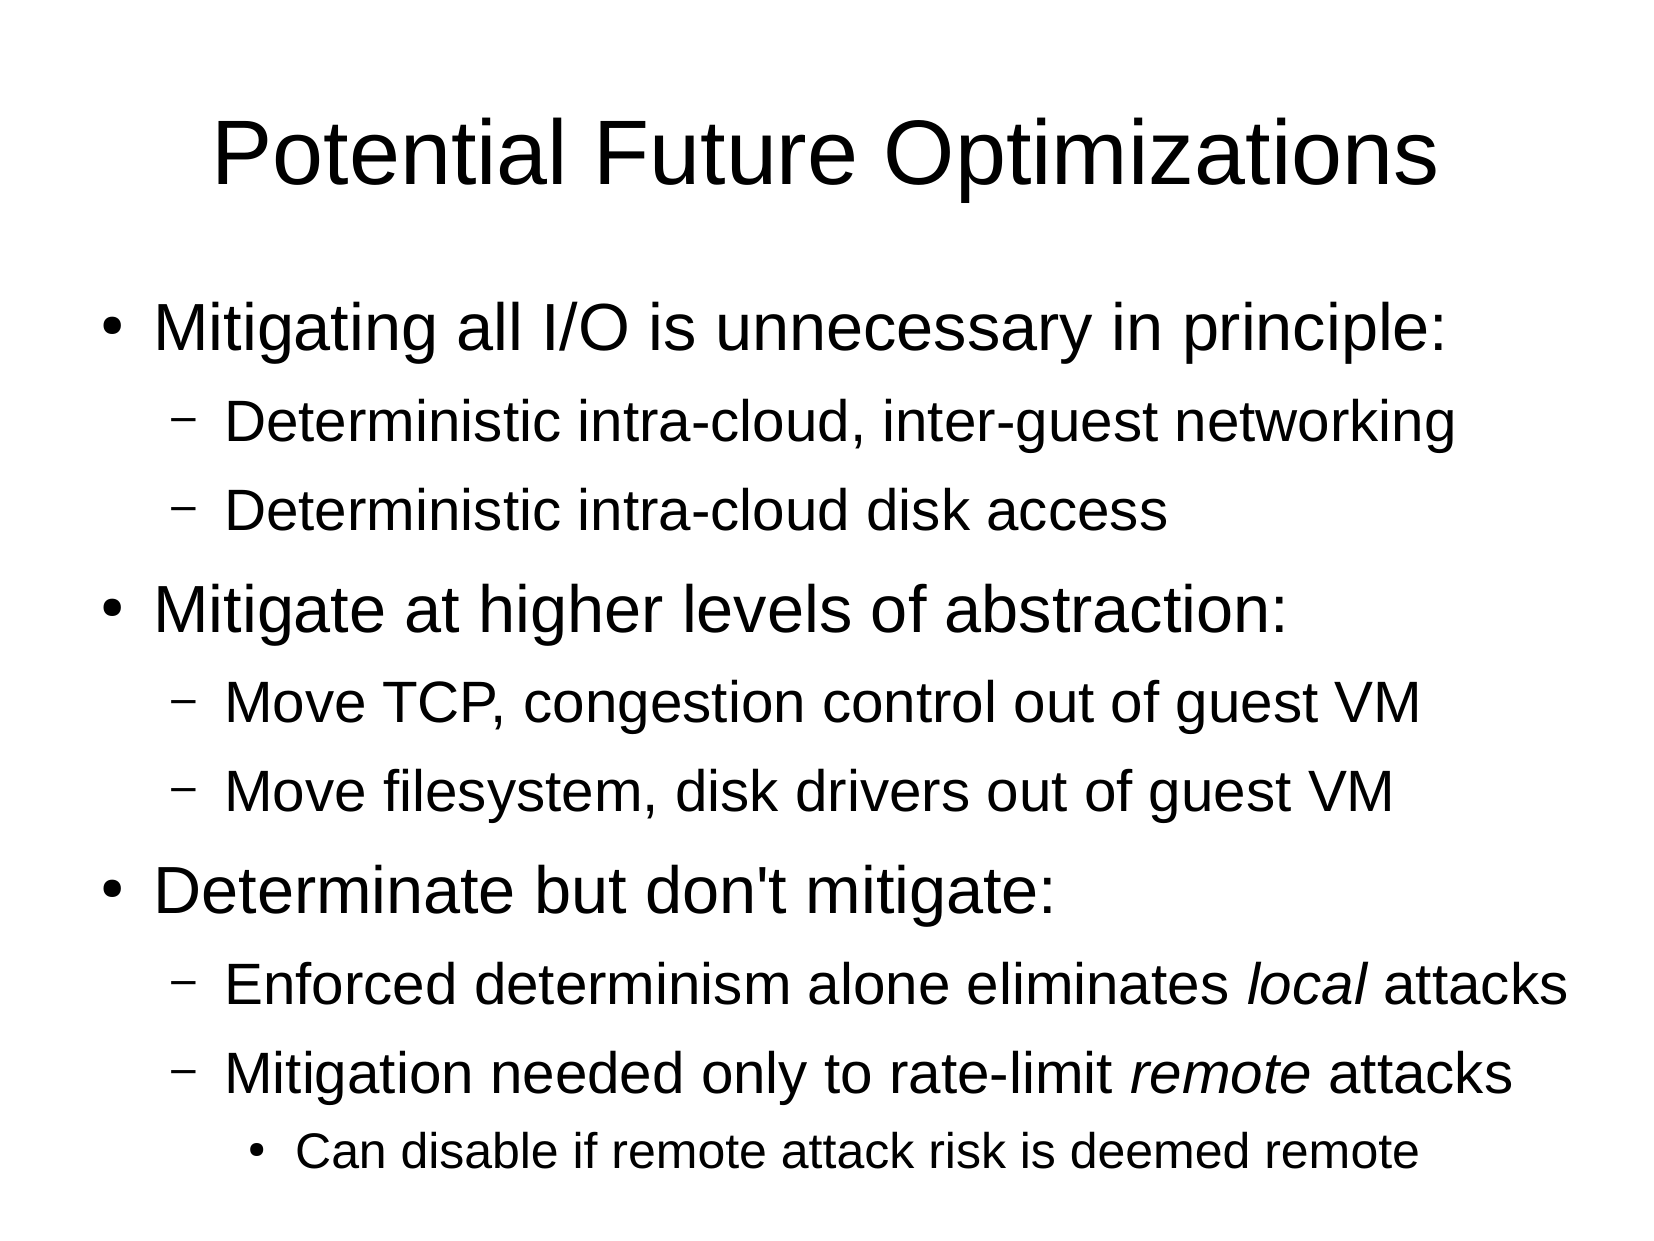

# Potential Future Optimizations
Mitigating all I/O is unnecessary in principle:
Deterministic intra-cloud, inter-guest networking
Deterministic intra-cloud disk access
Mitigate at higher levels of abstraction:
Move TCP, congestion control out of guest VM
Move filesystem, disk drivers out of guest VM
Determinate but don't mitigate:
Enforced determinism alone eliminates local attacks
Mitigation needed only to rate-limit remote attacks
Can disable if remote attack risk is deemed remote